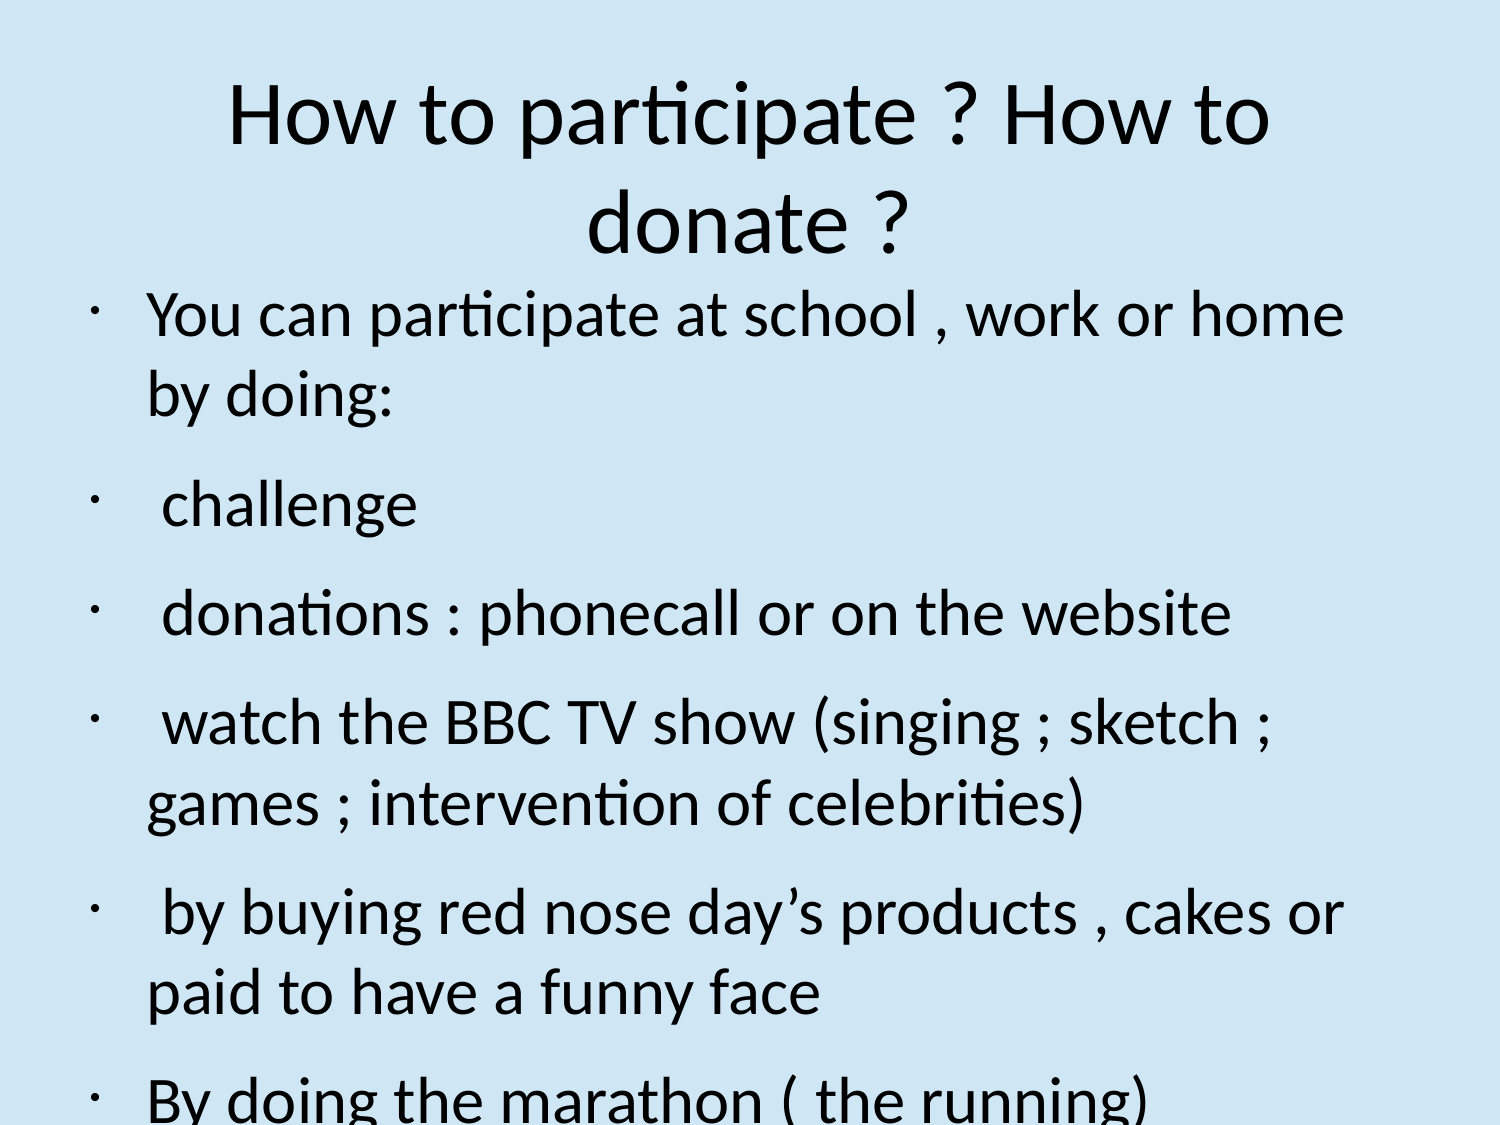

# How to participate ? How to donate ?
You can participate at school , work or home by doing:
 challenge
 donations : phonecall or on the website
 watch the BBC TV show (singing ; sketch ; games ; intervention of celebrities)
 by buying red nose day’s products , cakes or paid to have a funny face
By doing the marathon ( the running)